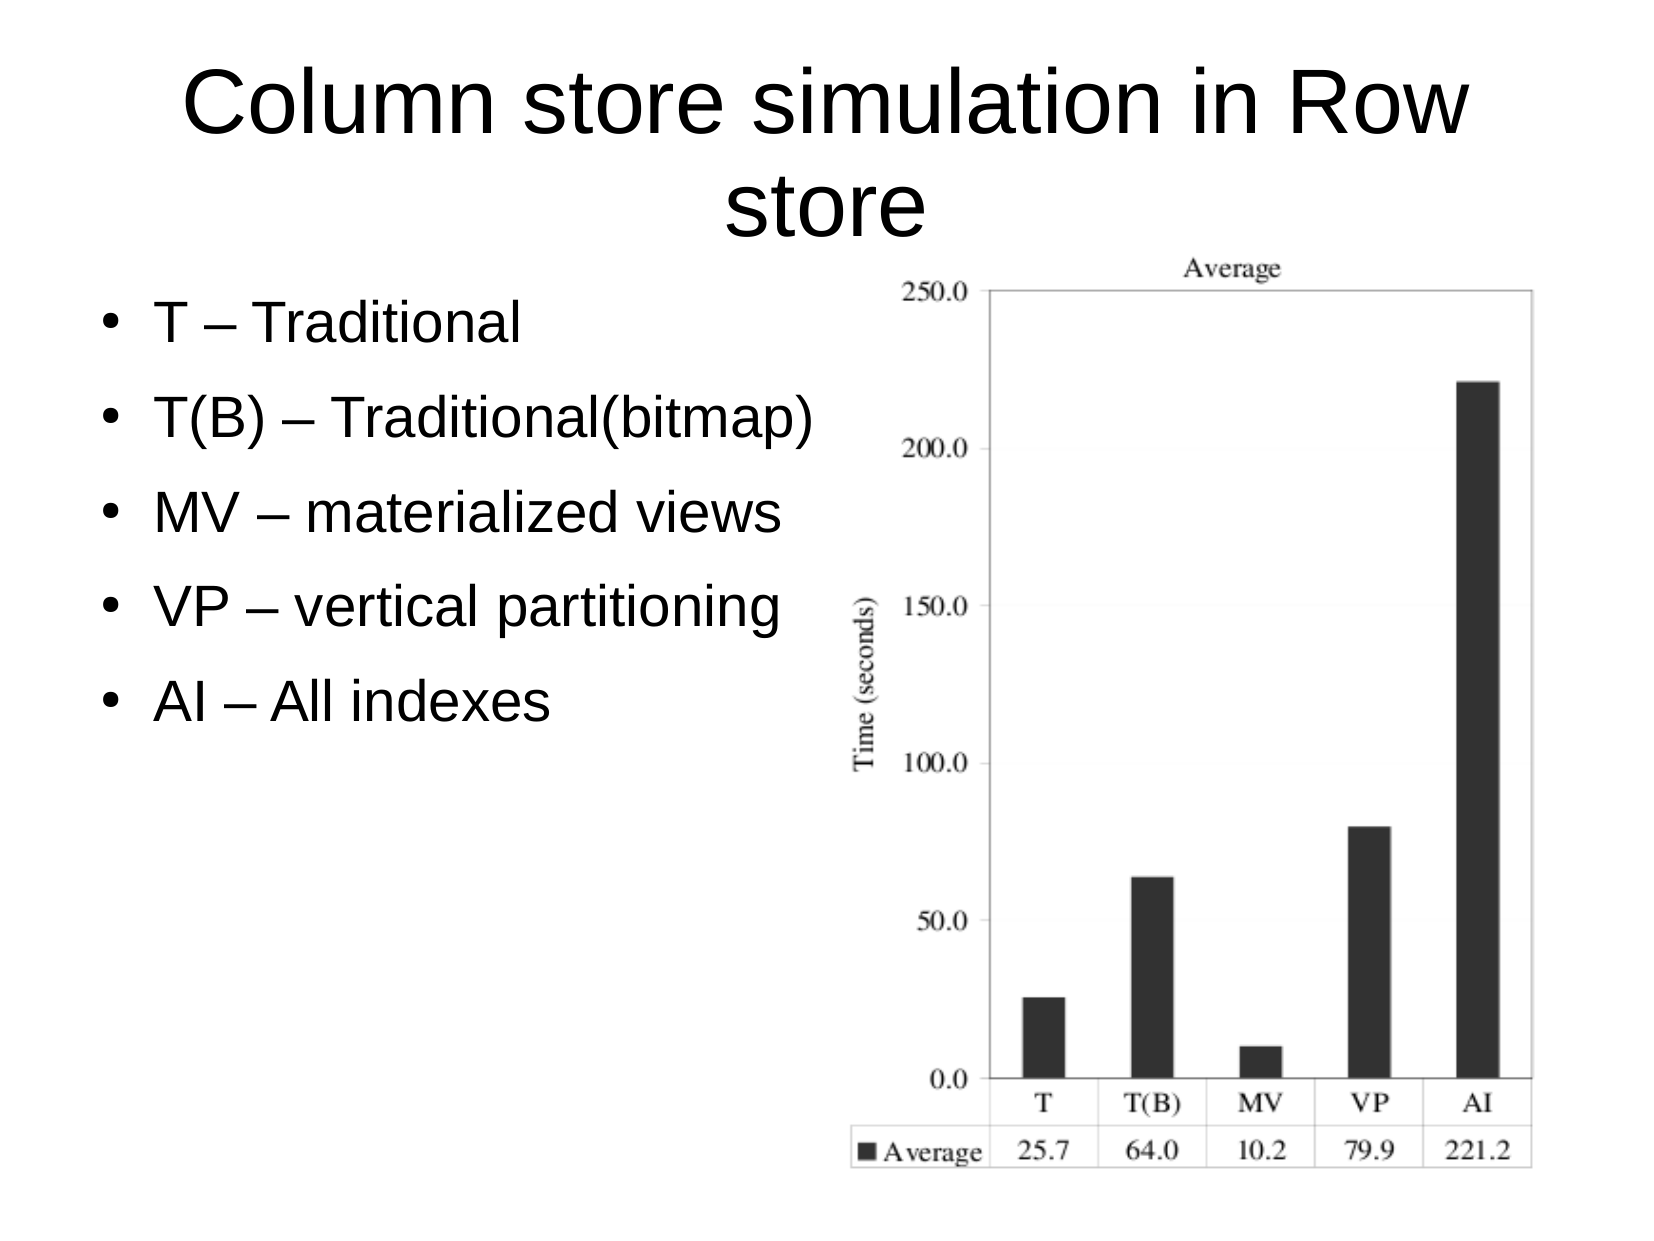

# Column store simulation in Row store
T – Traditional
T(B) – Traditional(bitmap)
MV – materialized views
VP – vertical partitioning
AI – All indexes